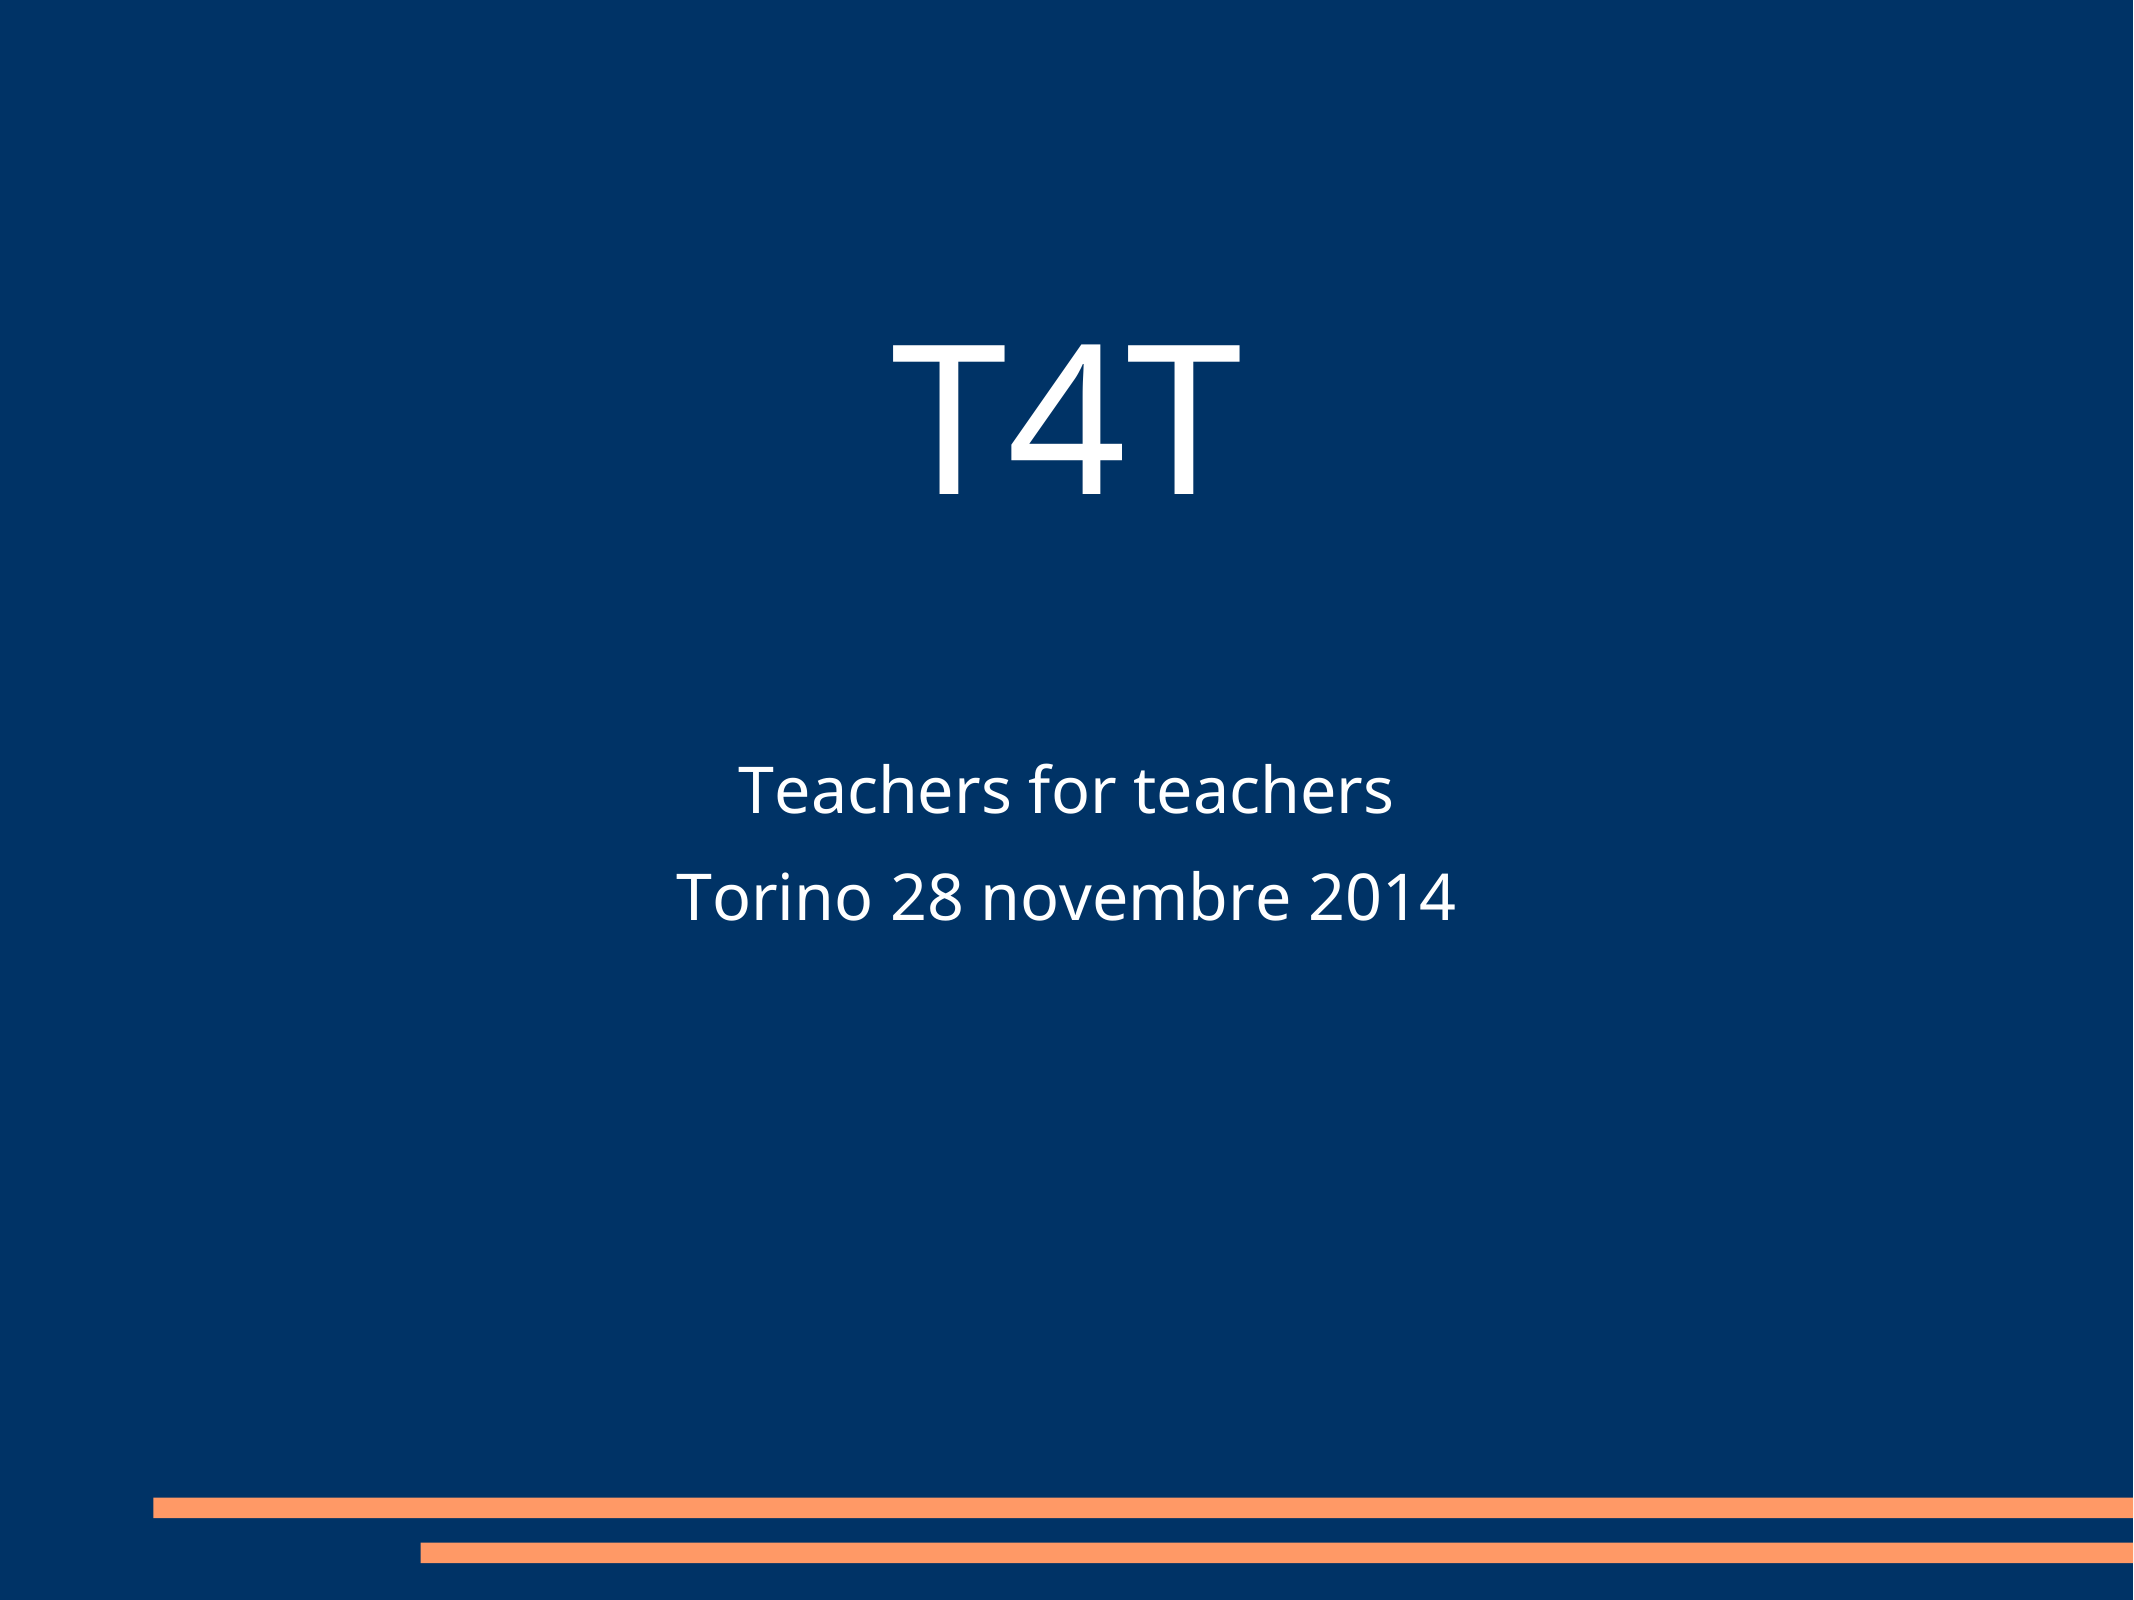

# T4T
Teachers for teachers
Torino 28 novembre 2014